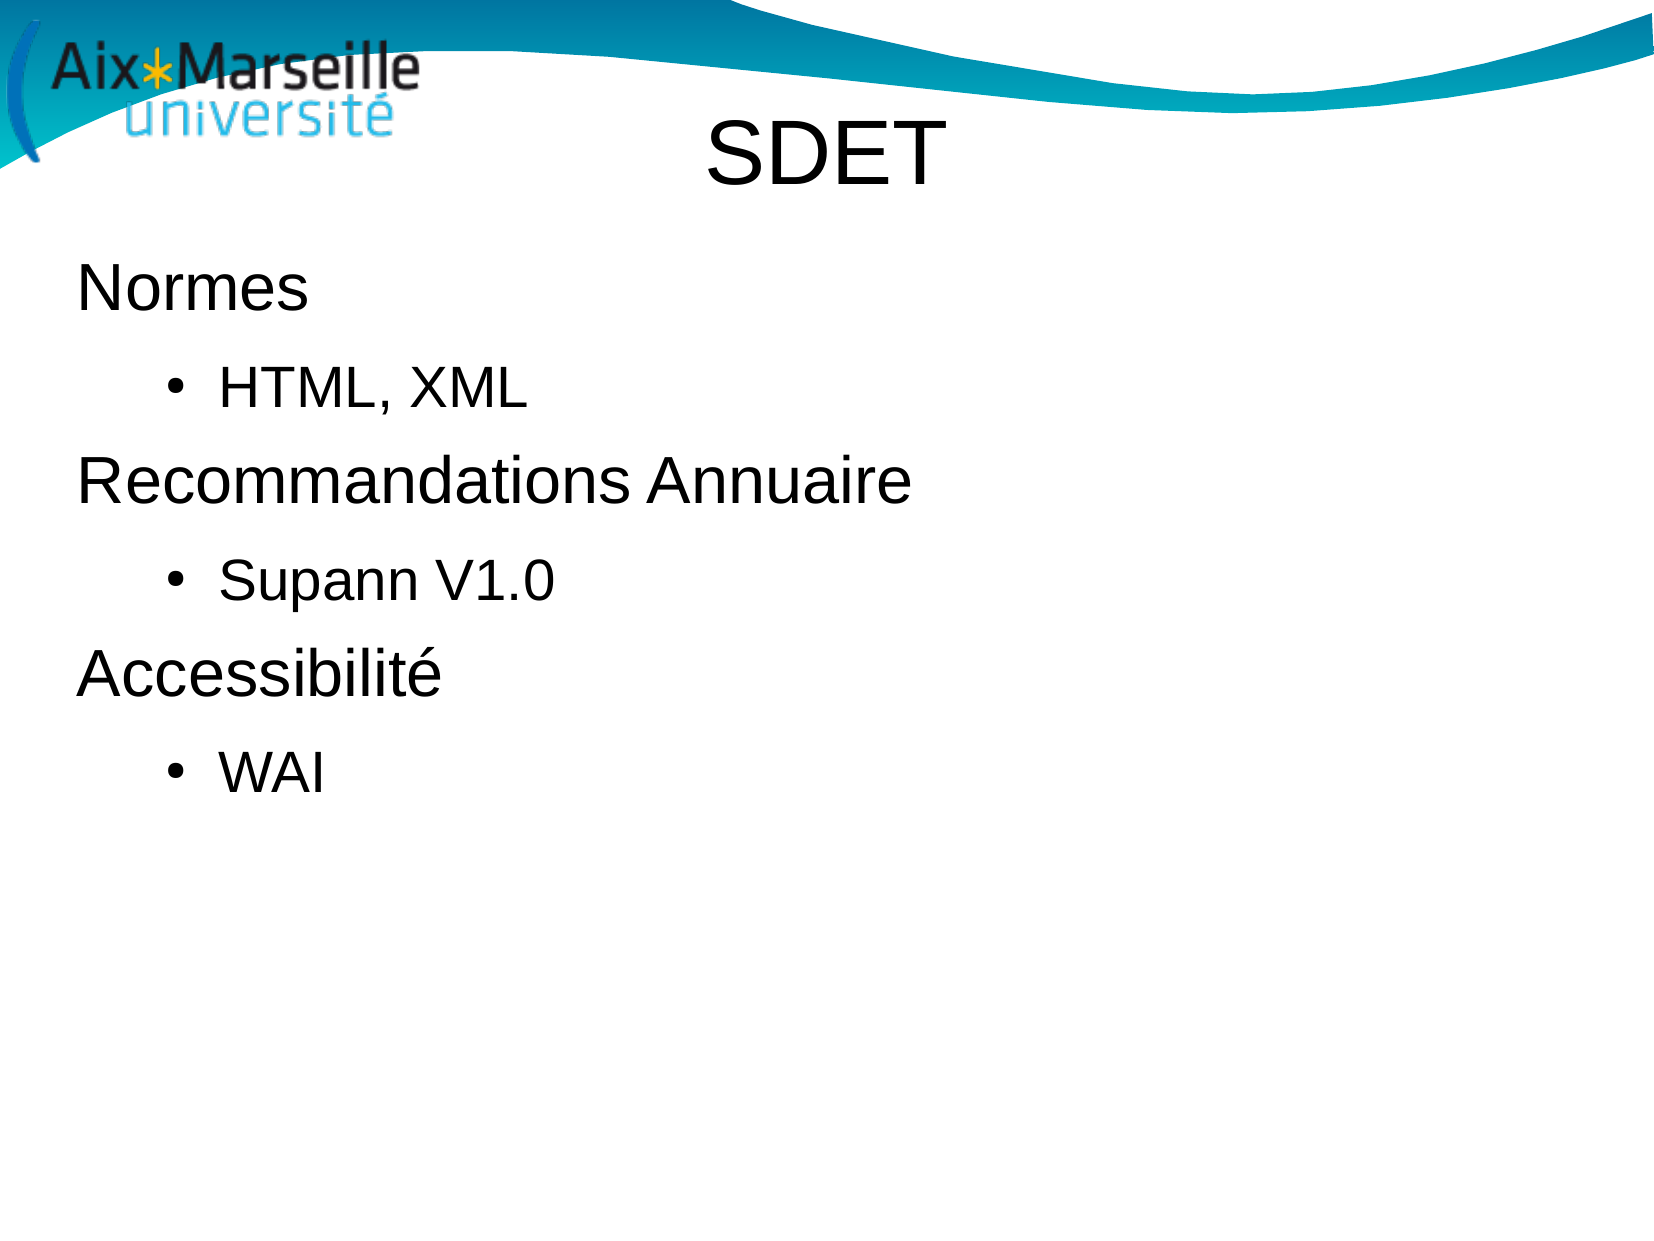

# SDET
Normes
HTML, XML
Recommandations Annuaire
Supann V1.0
Accessibilité
WAI